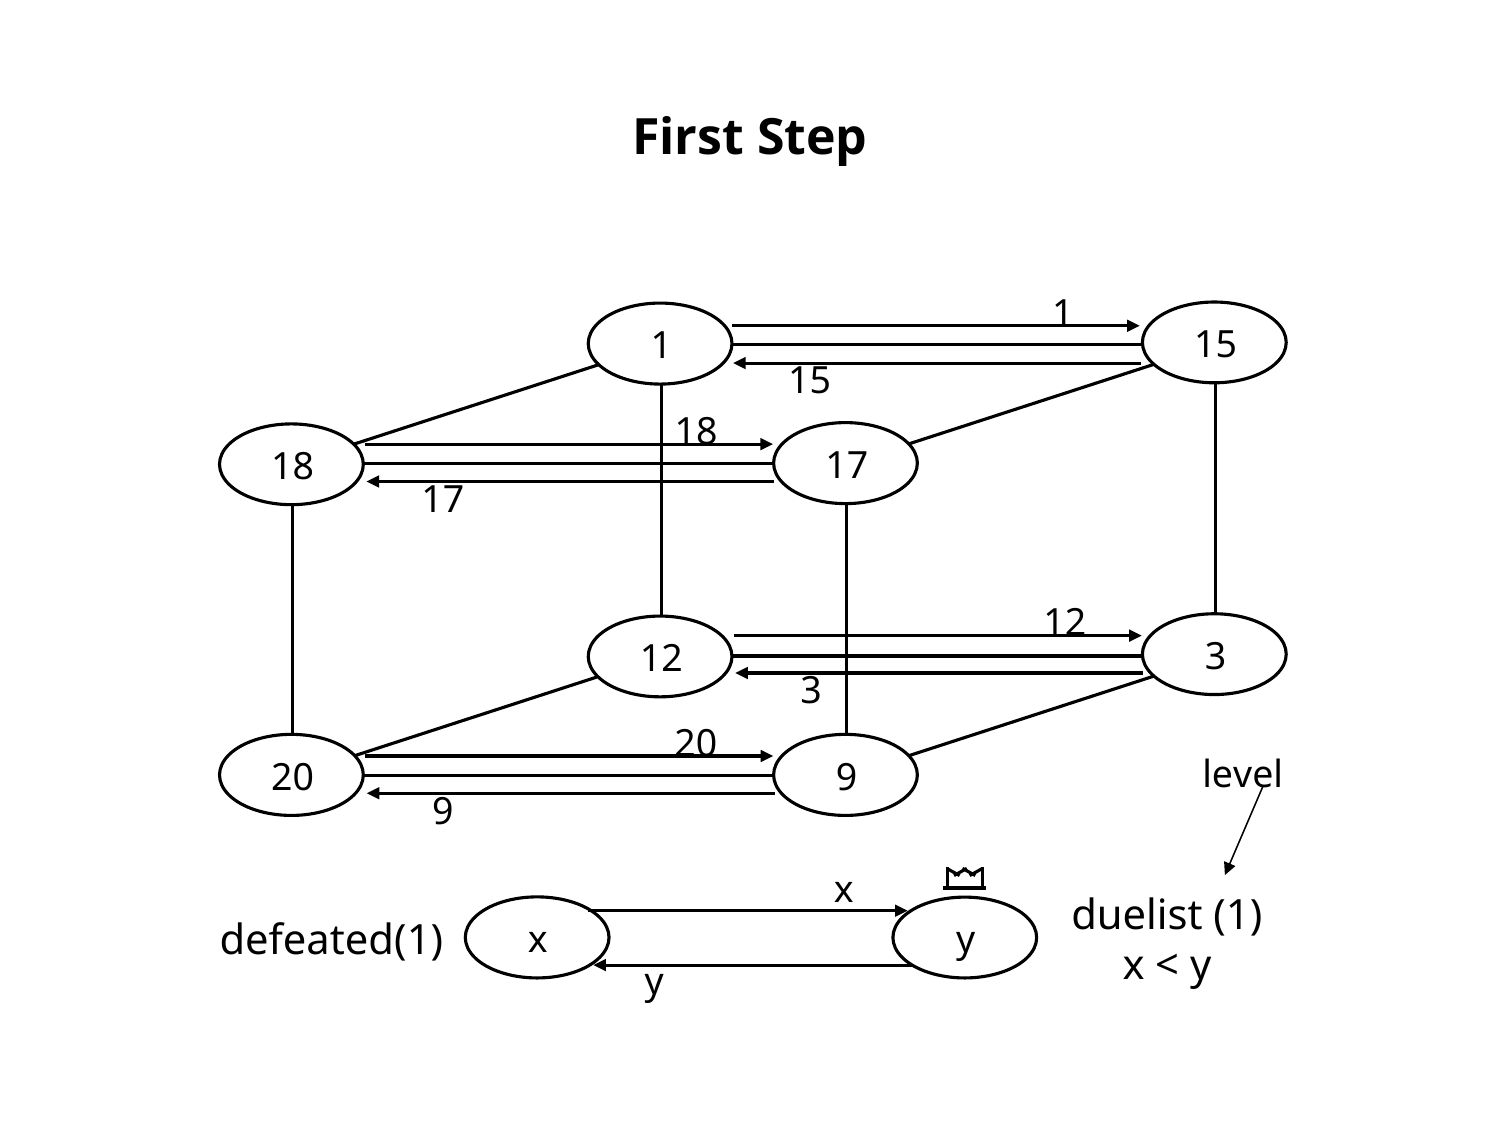

# First Step
1
15
15
1
18
17
17
18
12
3
3
12
20
9
20
9
level
x
duelist (1)
x < y
x
y
defeated(1)
y
Paola Flocchini